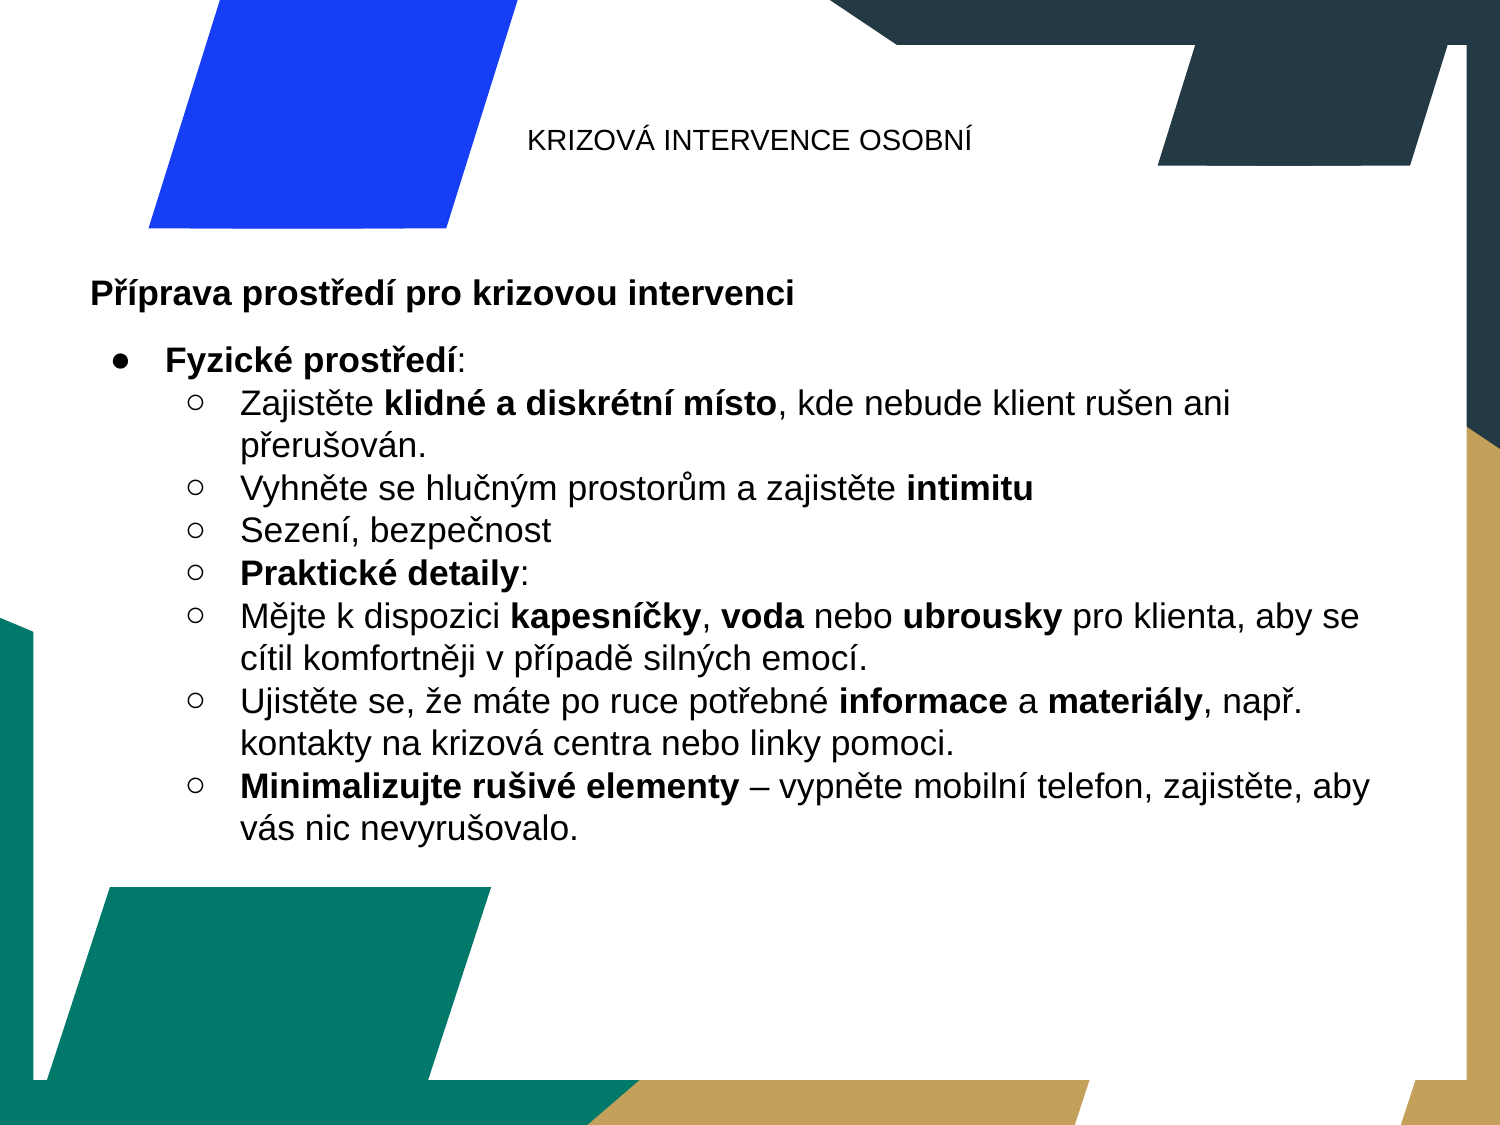

# KRIZOVÁ INTERVENCE OSOBNÍ
Příprava prostředí pro krizovou intervenci
Fyzické prostředí:
Zajistěte klidné a diskrétní místo, kde nebude klient rušen ani přerušován.
Vyhněte se hlučným prostorům a zajistěte intimitu
Sezení, bezpečnost
Praktické detaily:
Mějte k dispozici kapesníčky, voda nebo ubrousky pro klienta, aby se cítil komfortněji v případě silných emocí.
Ujistěte se, že máte po ruce potřebné informace a materiály, např. kontakty na krizová centra nebo linky pomoci.
Minimalizujte rušivé elementy – vypněte mobilní telefon, zajistěte, aby vás nic nevyrušovalo.